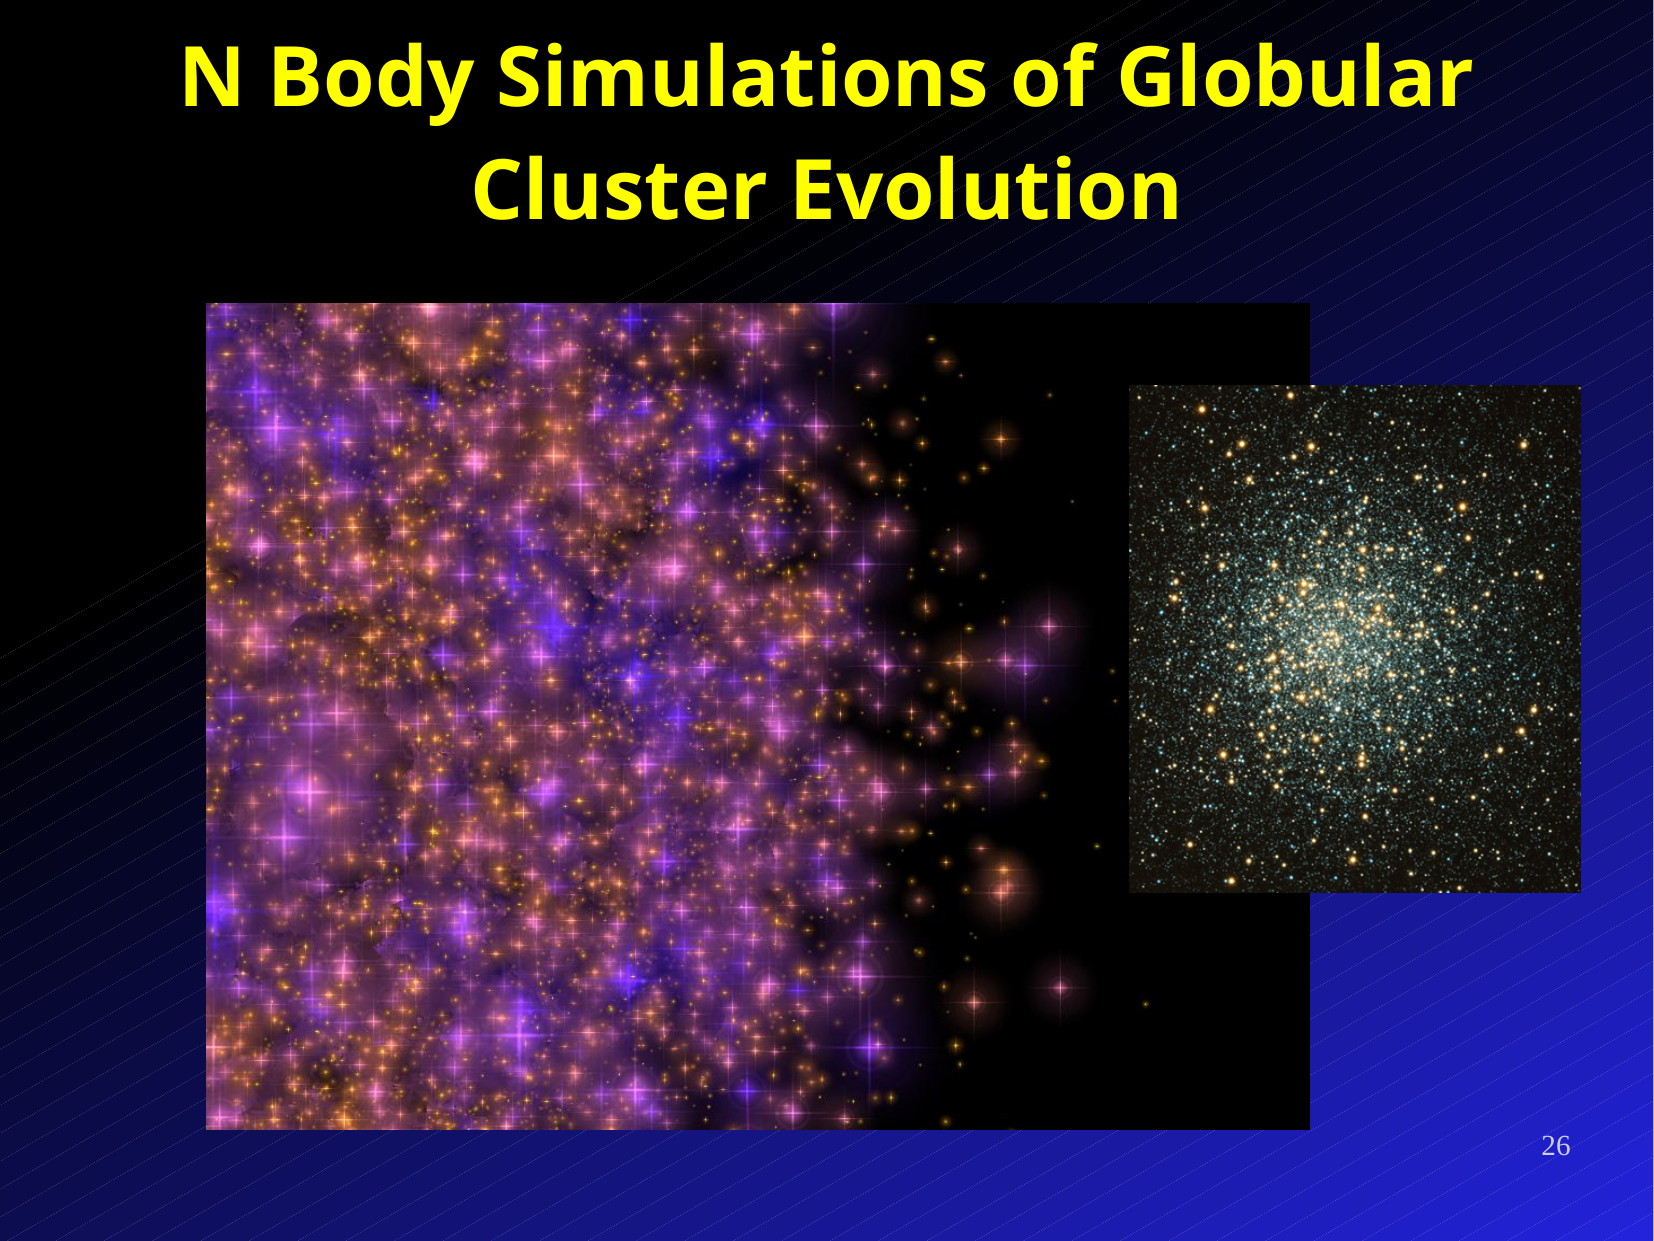

# N Body Simulations of Globular Cluster Evolution
26